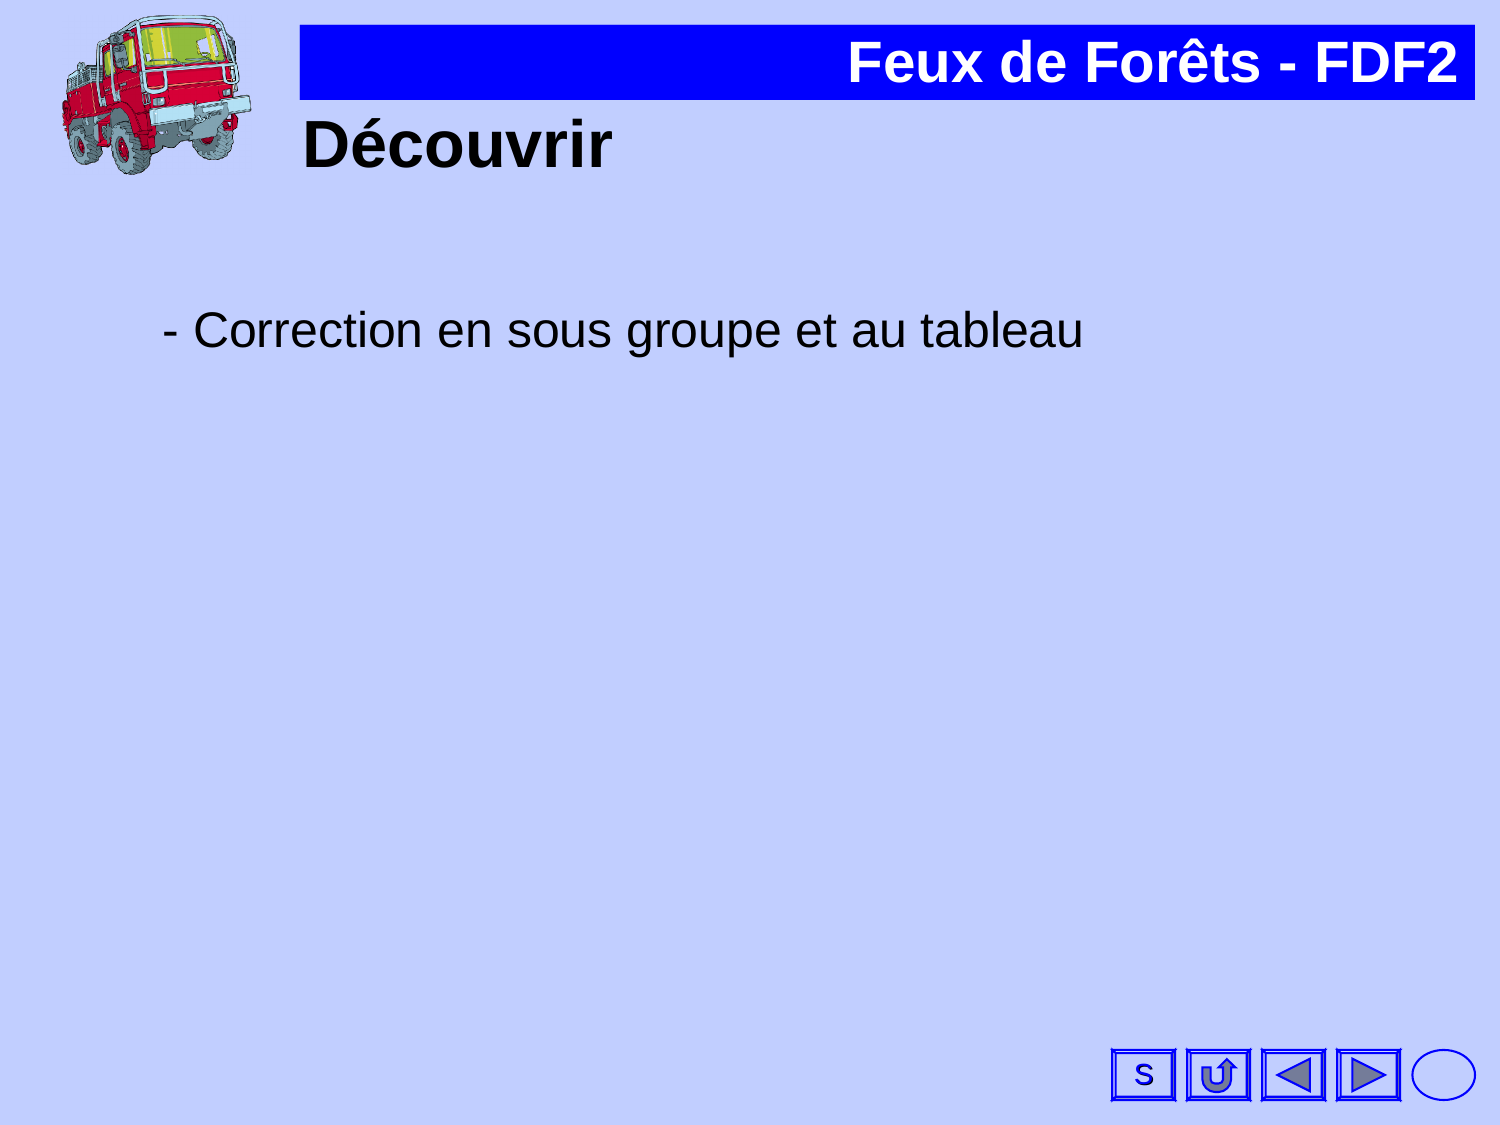

Feux de Forêts - FDF2
Découvrir
- Correction en sous groupe et au tableau